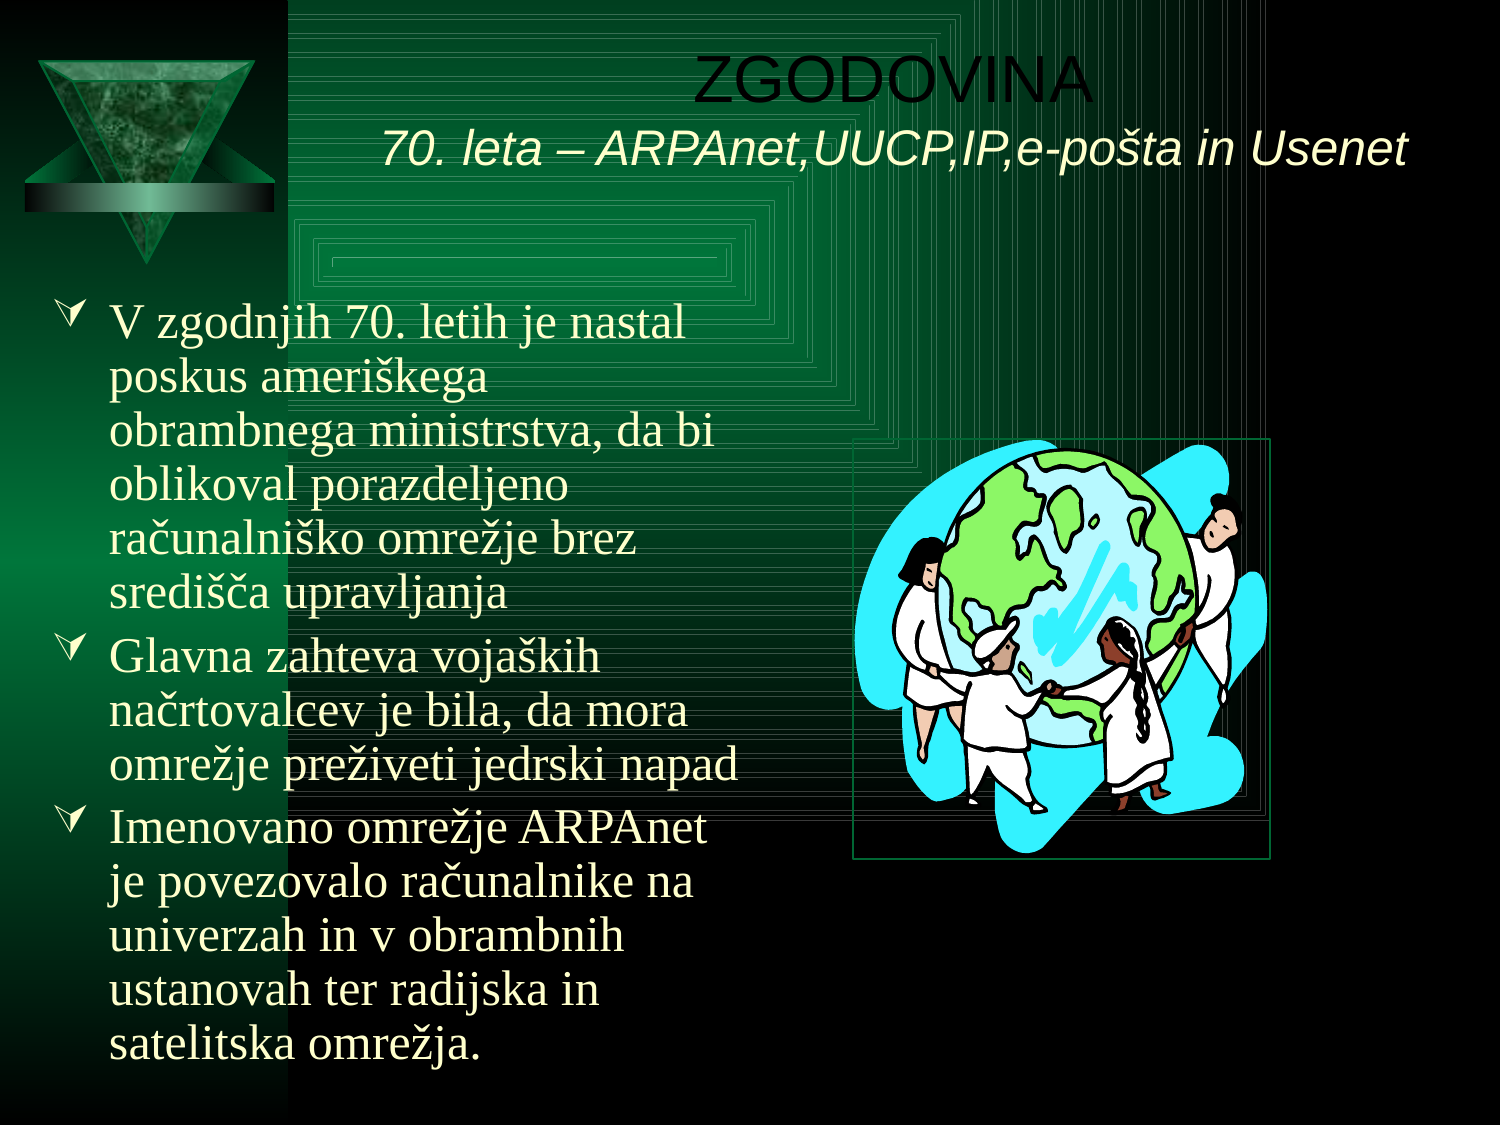

# ZGODOVINA 70. leta – ARPAnet,UUCP,IP,e-pošta in Usenet
V zgodnjih 70. letih je nastal poskus ameriškega obrambnega ministrstva, da bi oblikoval porazdeljeno računalniško omrežje brez središča upravljanja
Glavna zahteva vojaških načrtovalcev je bila, da mora omrežje preživeti jedrski napad
Imenovano omrežje ARPAnet je povezovalo računalnike na univerzah in v obrambnih ustanovah ter radijska in satelitska omrežja.